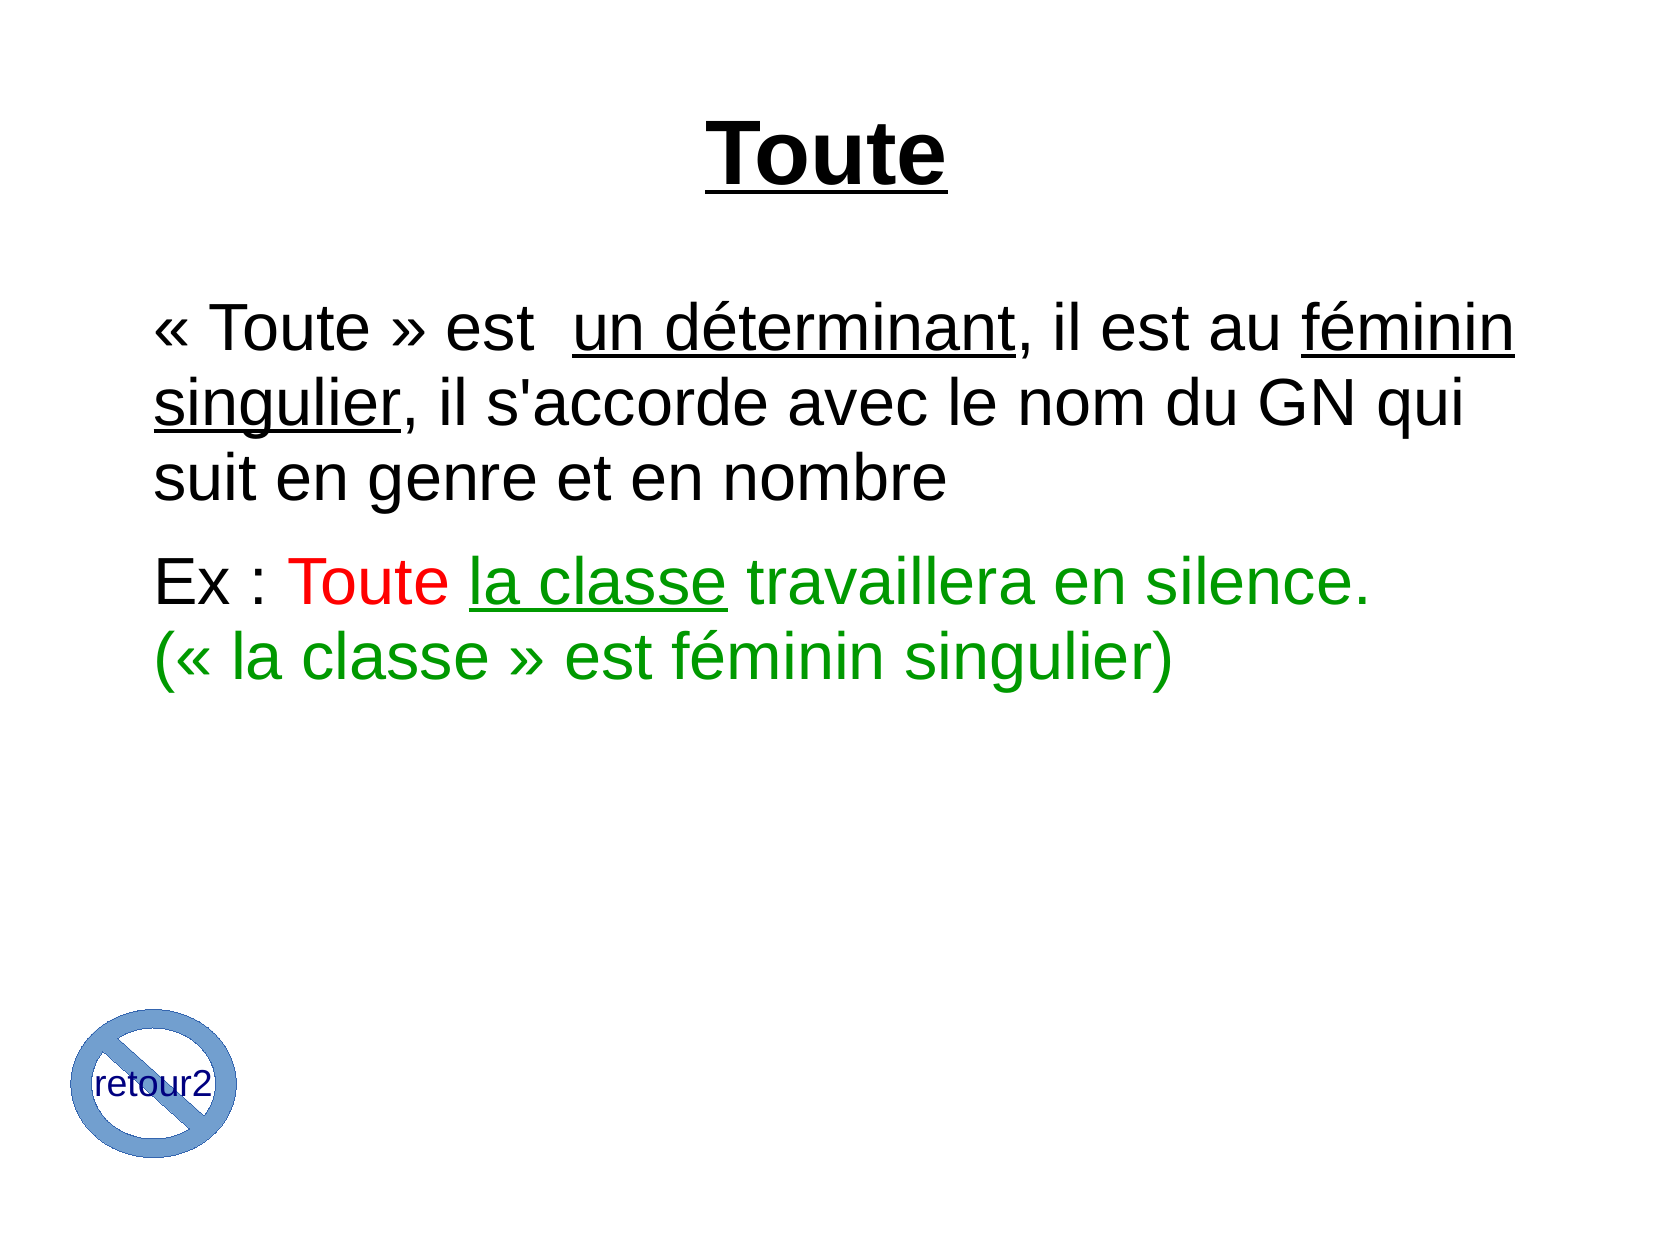

# Toute
« Toute » est un déterminant, il est au féminin singulier, il s'accorde avec le nom du GN qui suit en genre et en nombre
Ex : Toute la classe travaillera en silence.
(« la classe » est féminin singulier)
retour2